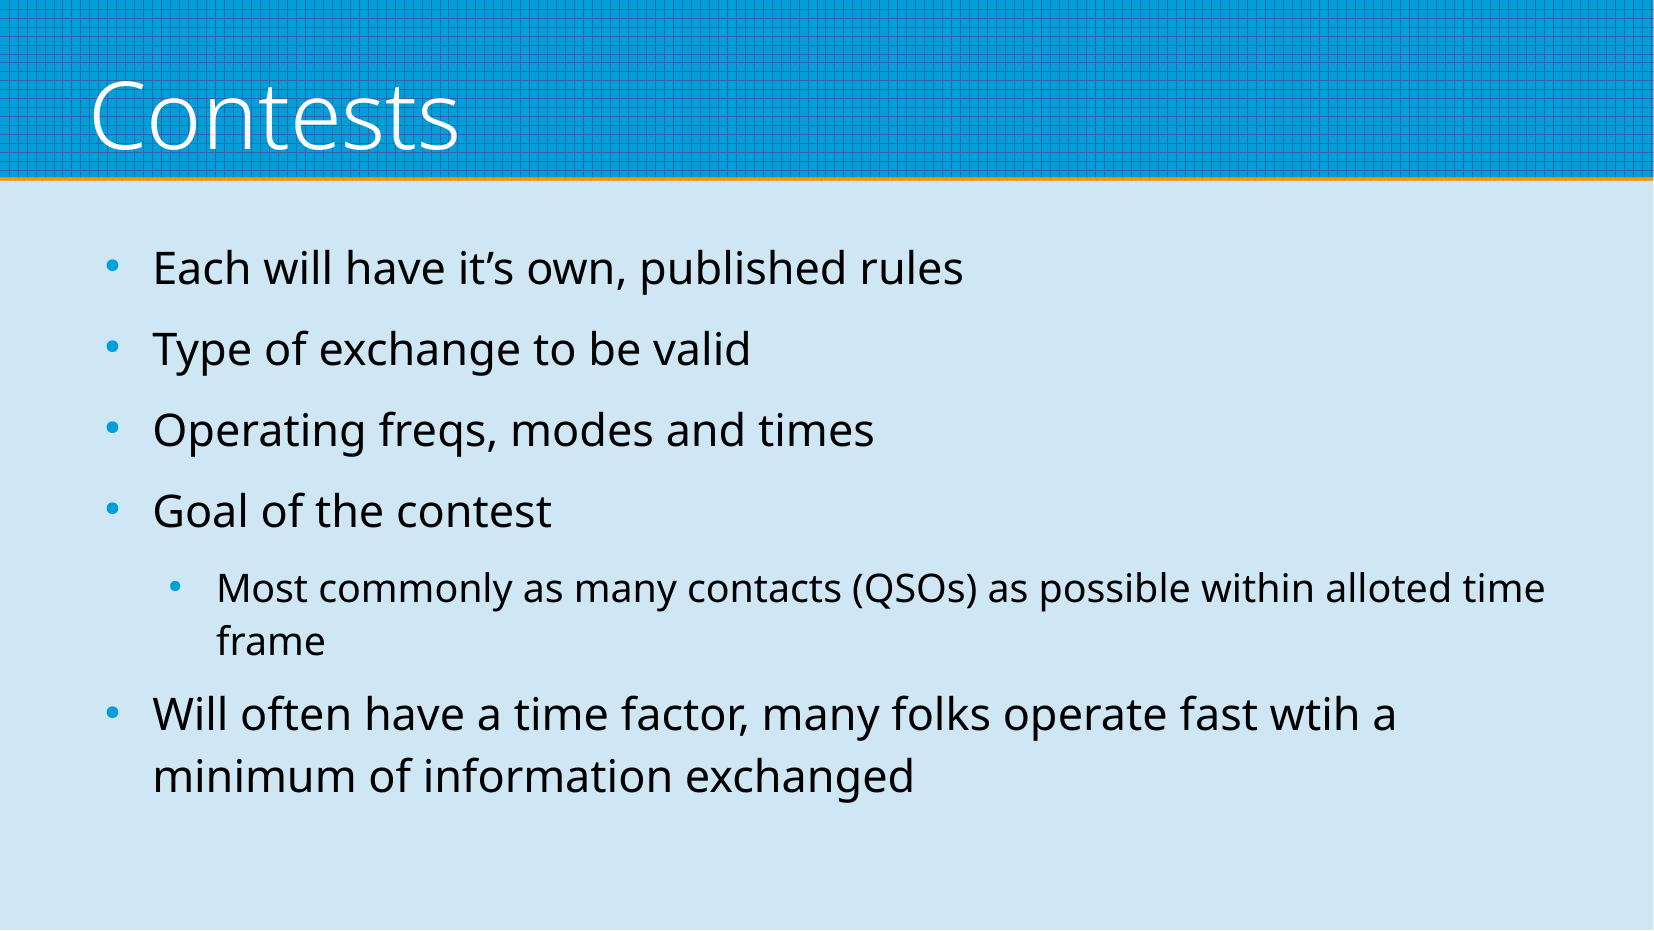

# Contests
Each will have it’s own, published rules
Type of exchange to be valid
Operating freqs, modes and times
Goal of the contest
Most commonly as many contacts (QSOs) as possible within alloted time frame
Will often have a time factor, many folks operate fast wtih a minimum of information exchanged